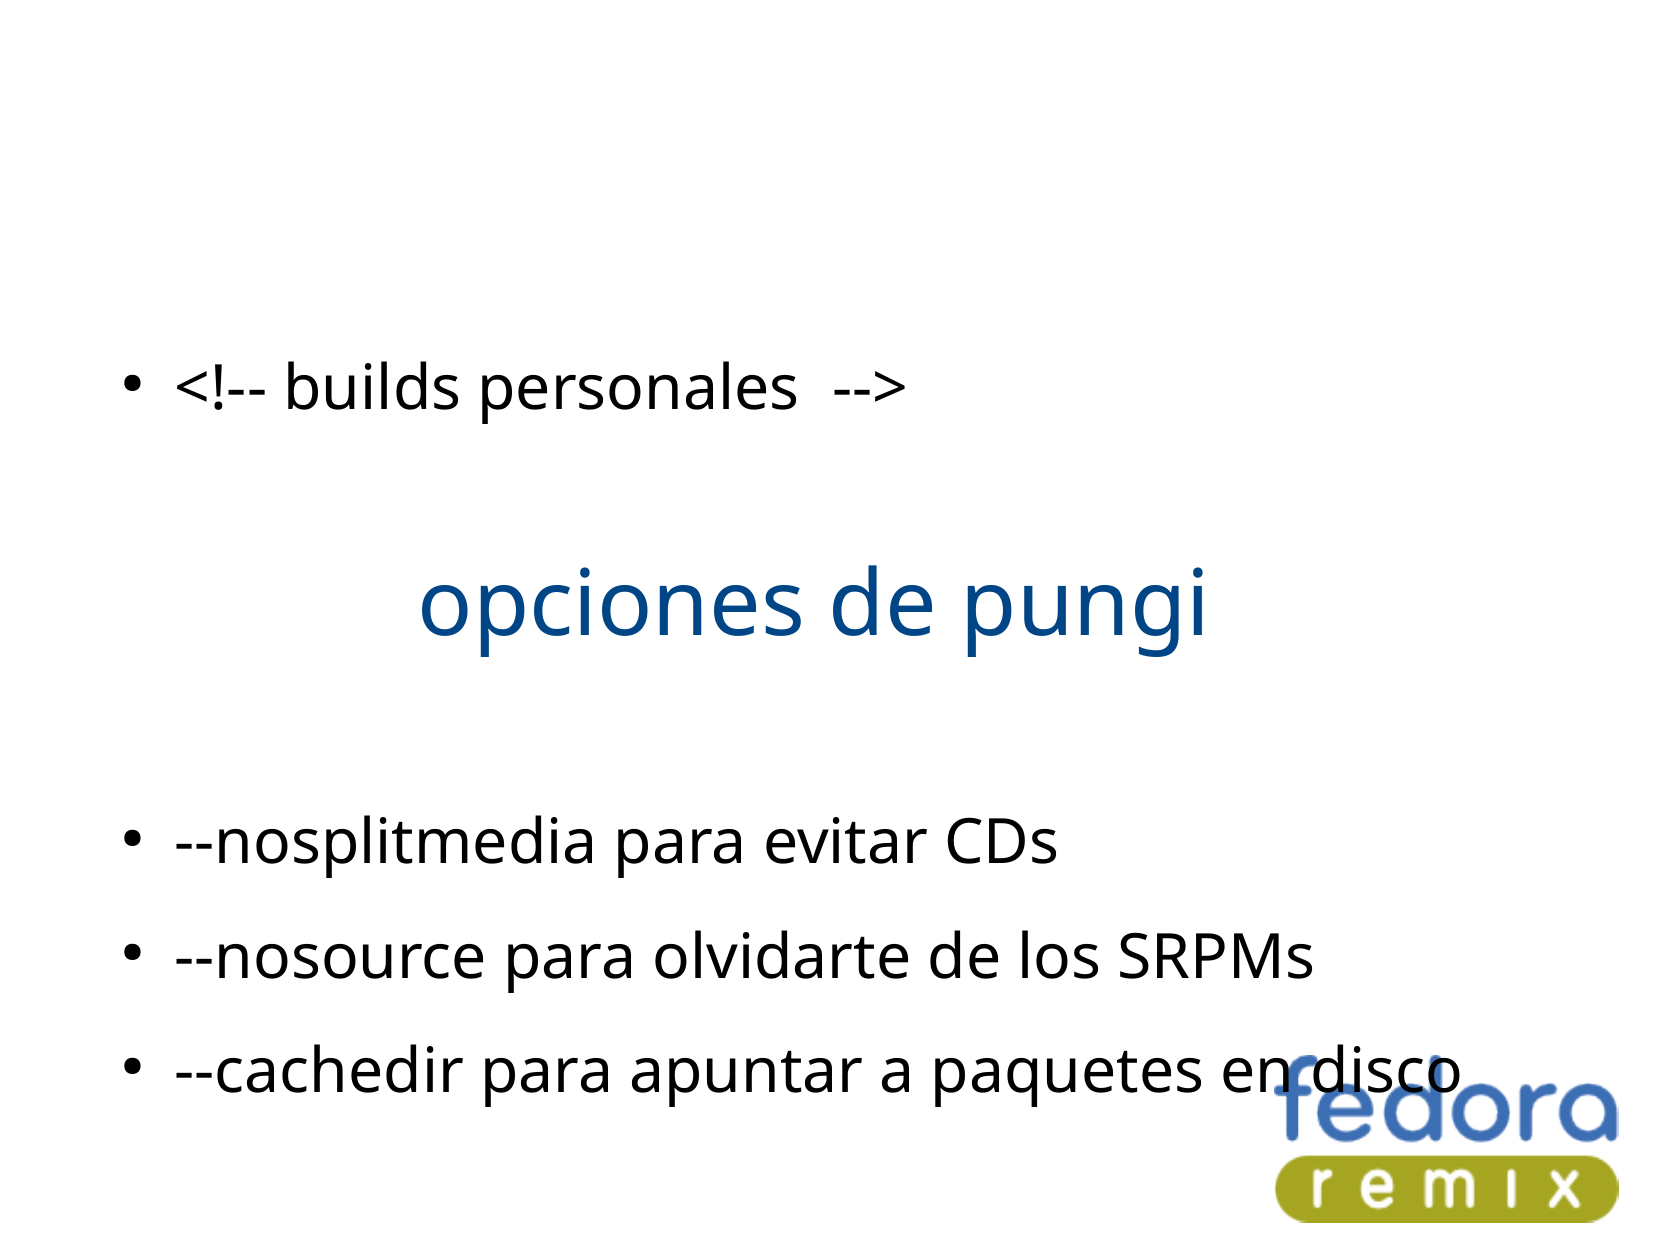

<!-- builds personales -->
--nosplitmedia para evitar CDs
--nosource para olvidarte de los SRPMs
--cachedir para apuntar a paquetes en disco
# opciones de pungi